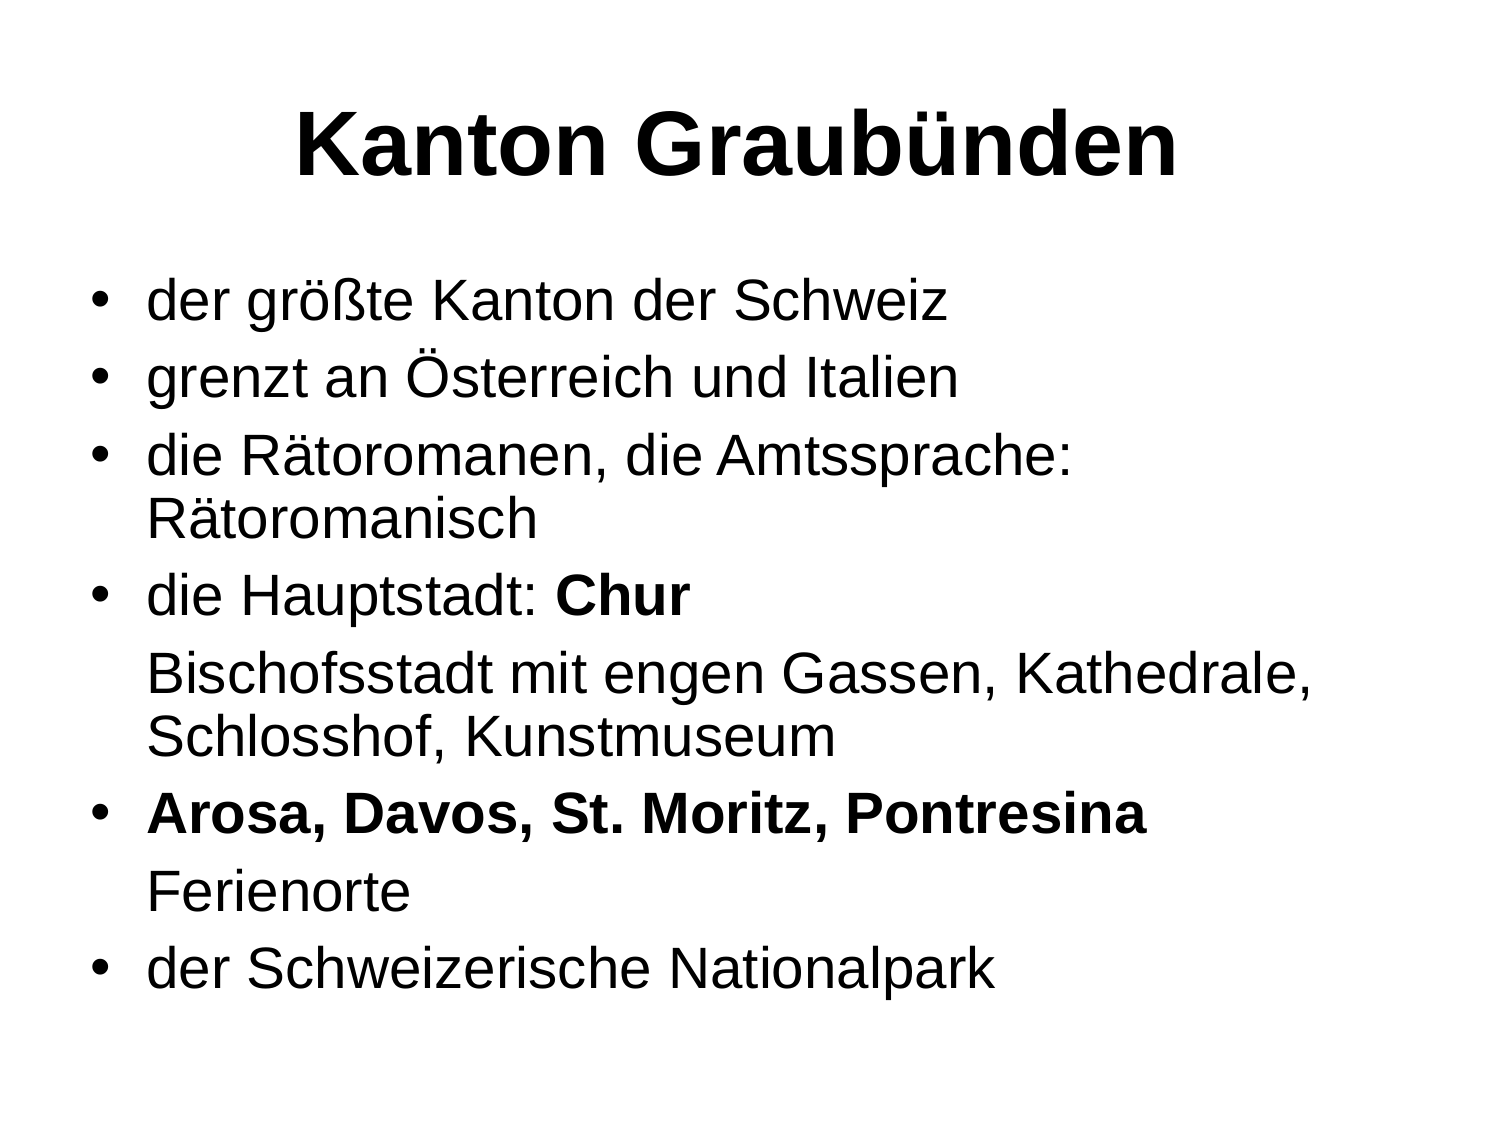

# Kanton Graubünden
der größte Kanton der Schweiz
grenzt an Österreich und Italien
die Rätoromanen, die Amtssprache: Rätoromanisch
die Hauptstadt: Chur
	Bischofsstadt mit engen Gassen, Kathedrale, Schlosshof, Kunstmuseum
Arosa, Davos, St. Moritz, Pontresina
	Ferienorte
der Schweizerische Nationalpark